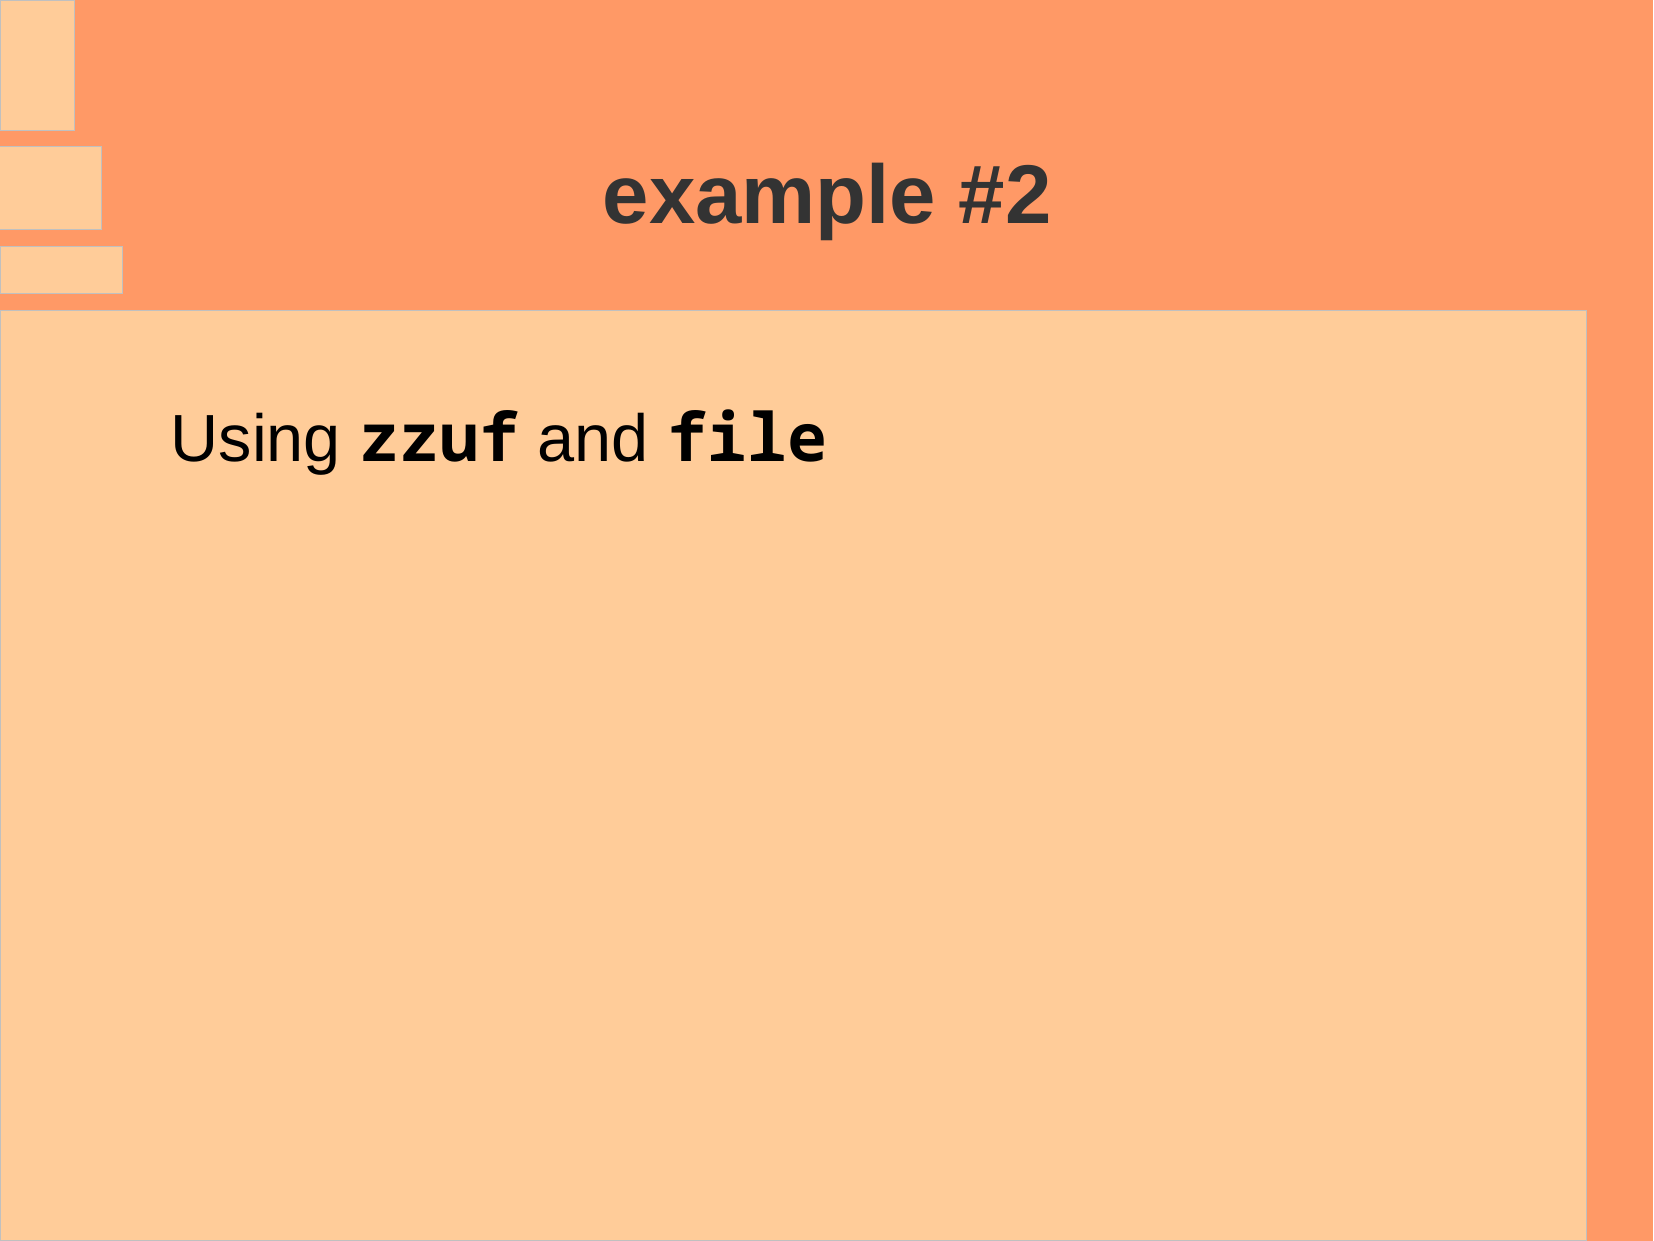

# example #2
Using zzuf and file